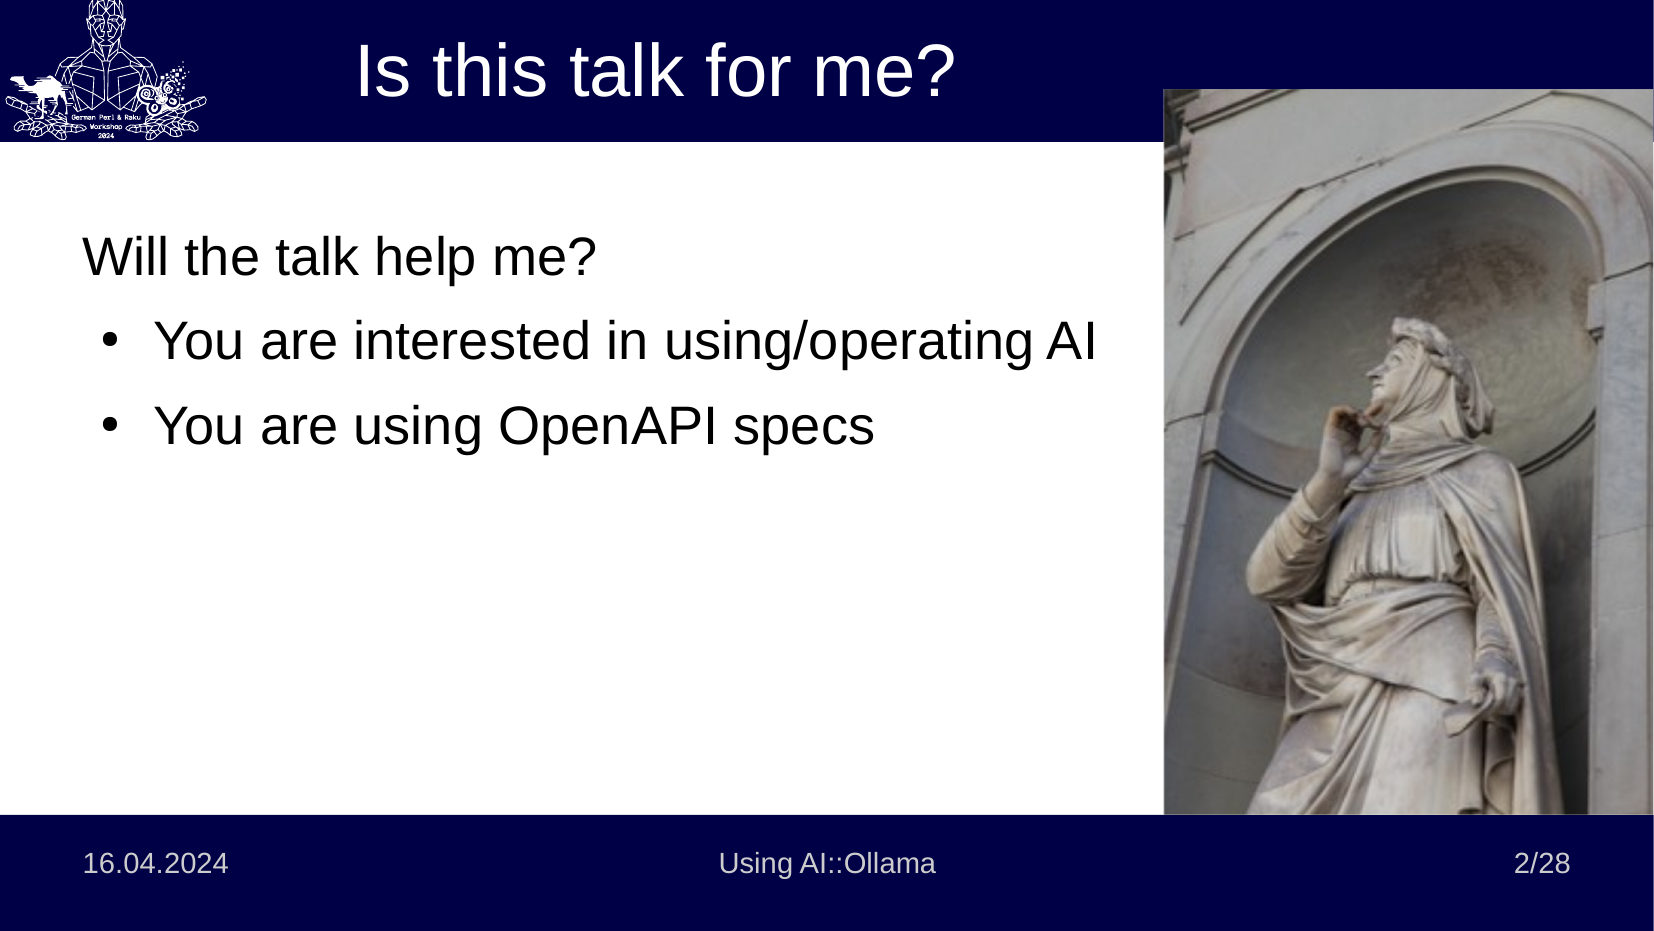

# Is this talk for me?
Will the talk help me?
You are interested in using/operating AI
You are using OpenAPI specs
08. März 2019
2